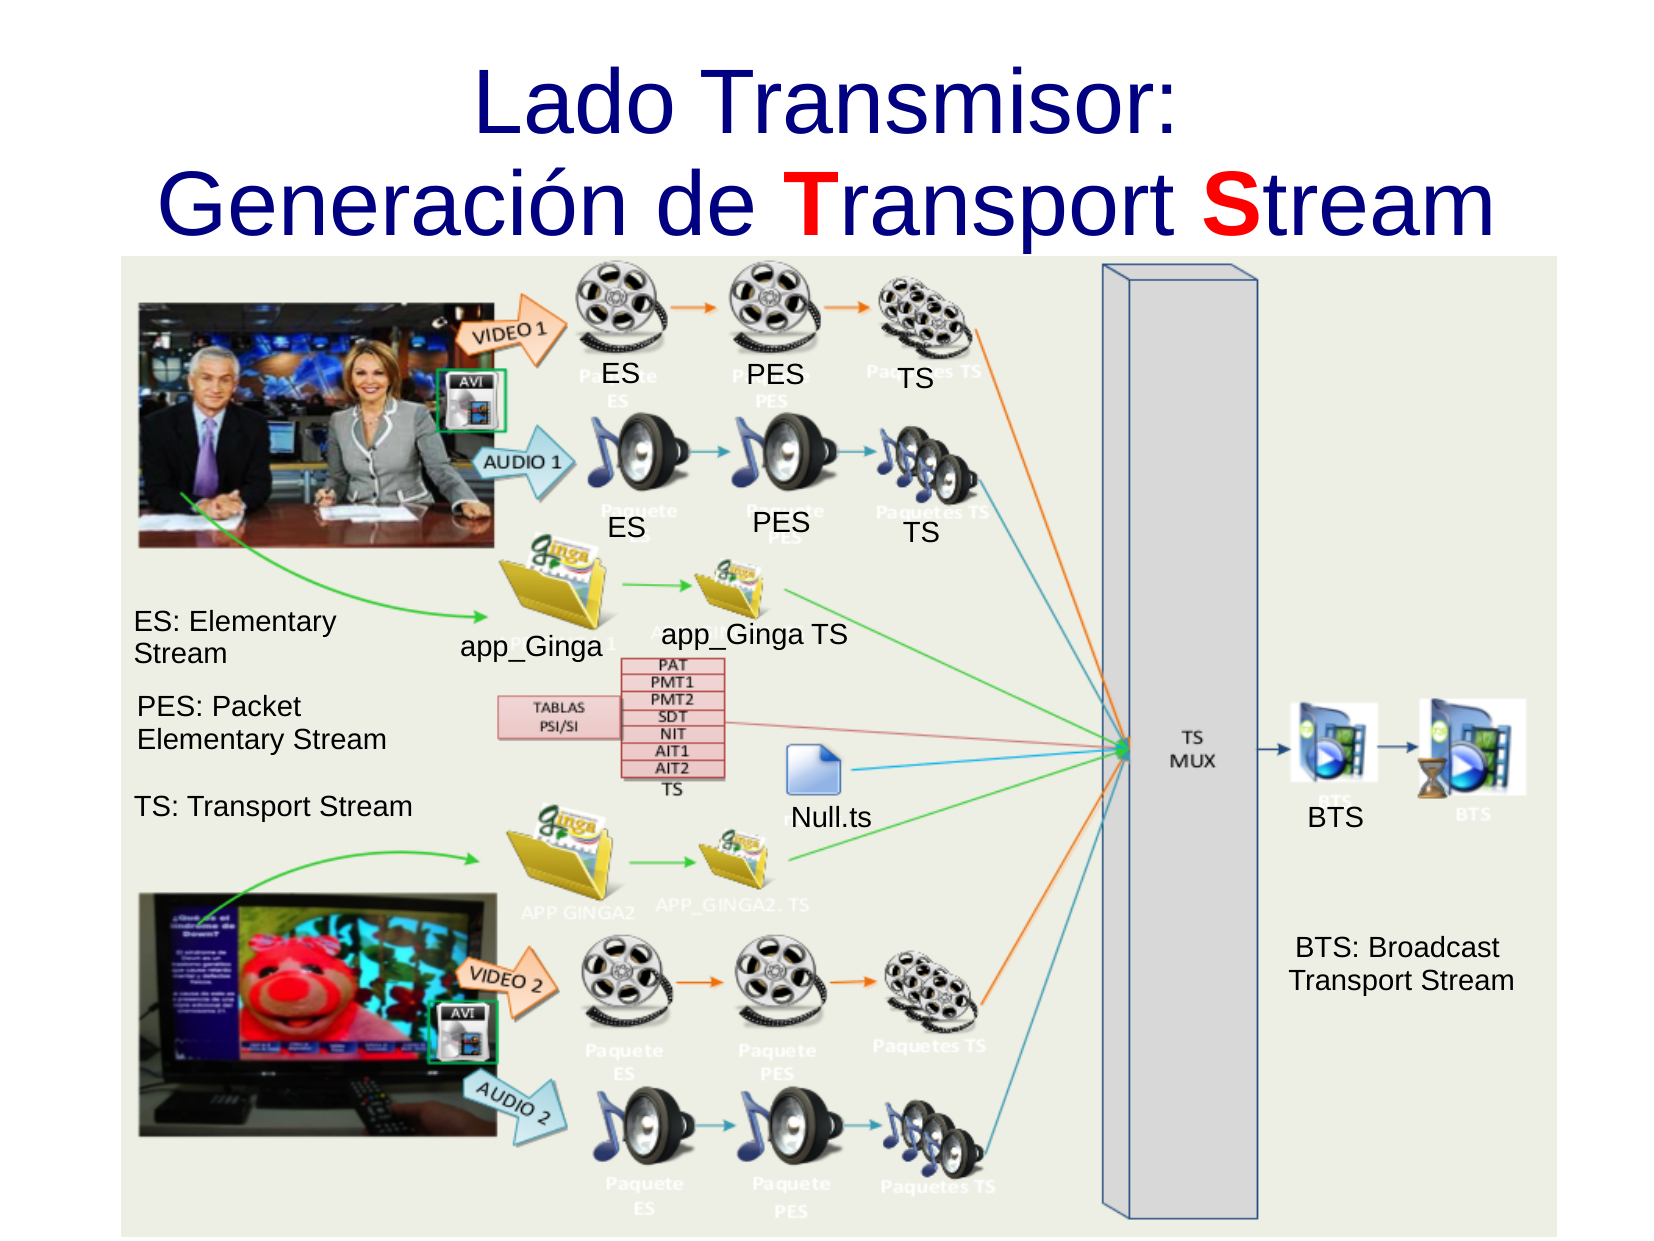

# Lado Transmisor: Generación de Transport Stream
ES
PES
TS
PES
ES
TS
ES: Elementary Stream
app_Ginga TS
app_Ginga
PES: Packet Elementary Stream
TS: Transport Stream
Null.ts
BTS
BTS: Broadcast
Transport Stream